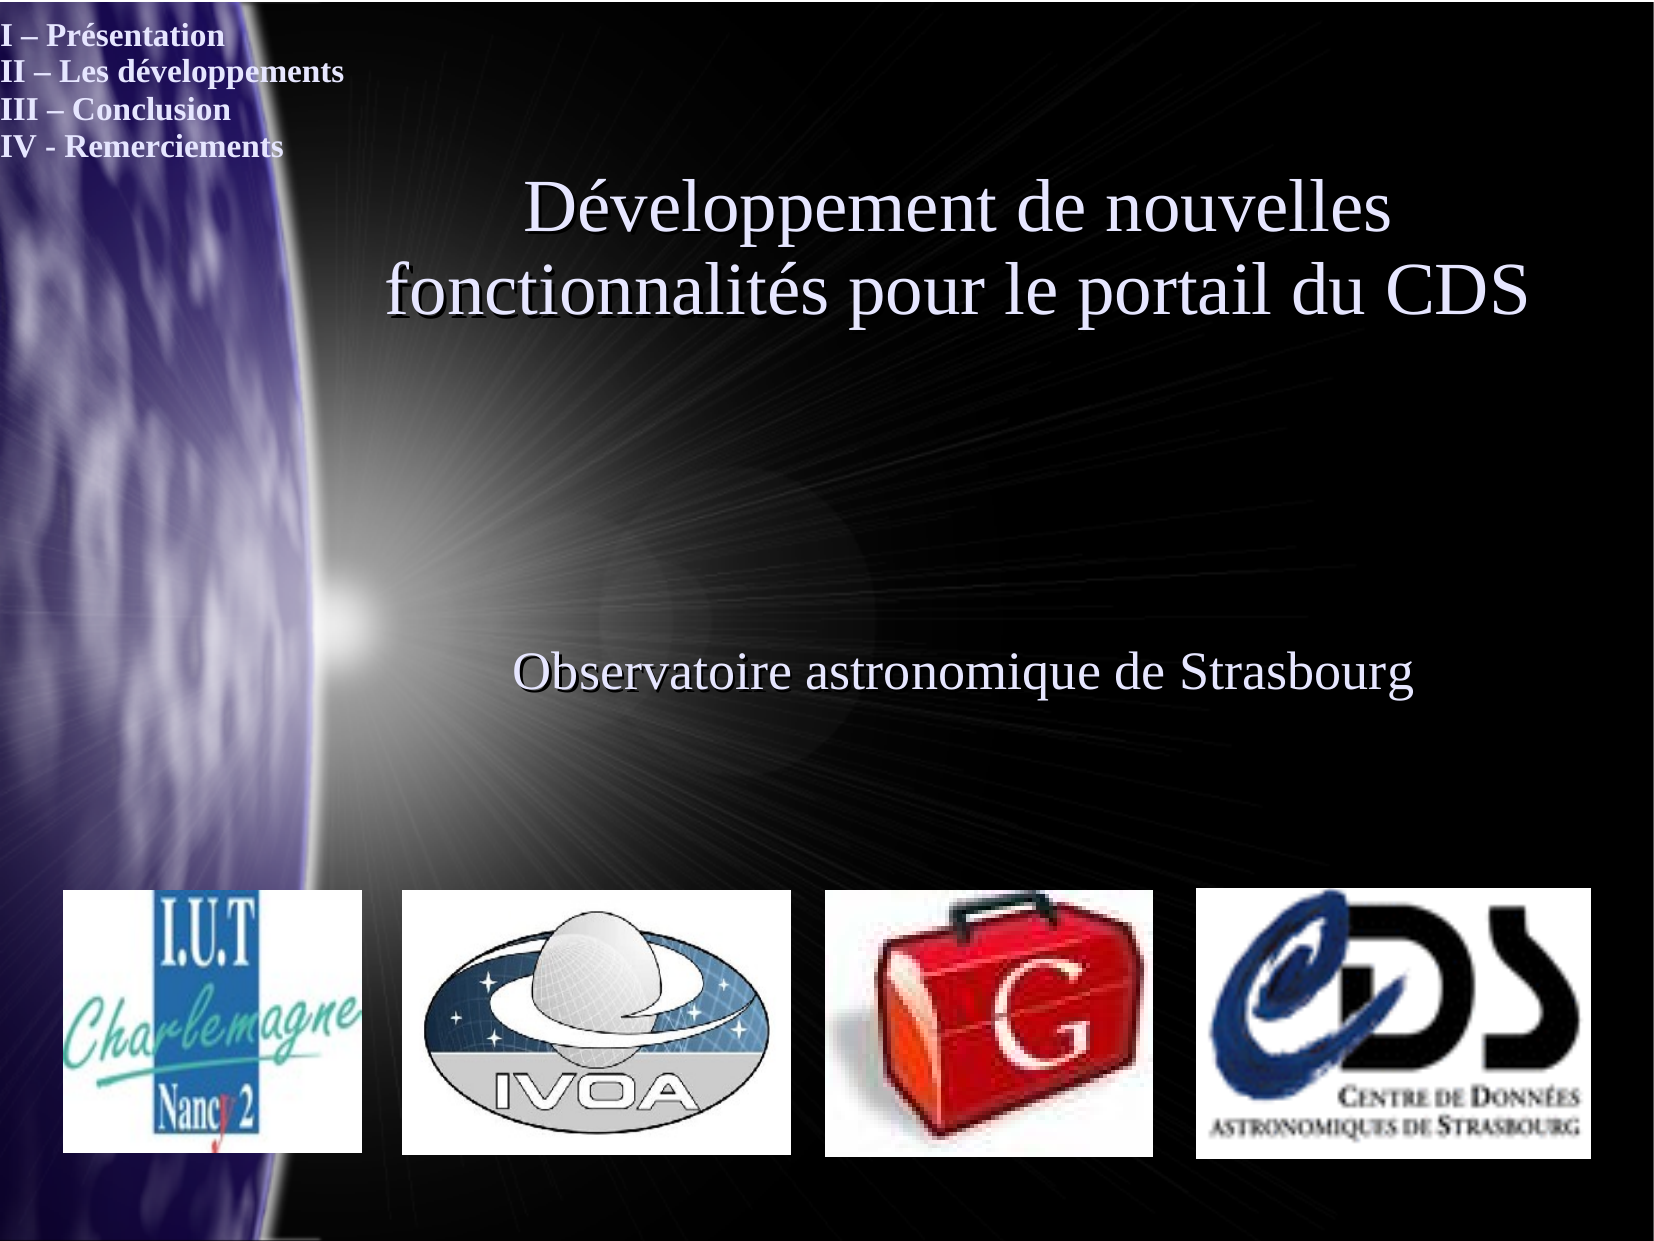

I – Présentation
II – Les développements
III – Conclusion
IV - Remerciements
# Développement de nouvelles fonctionnalités pour le portail du CDS
Observatoire astronomique de Strasbourg